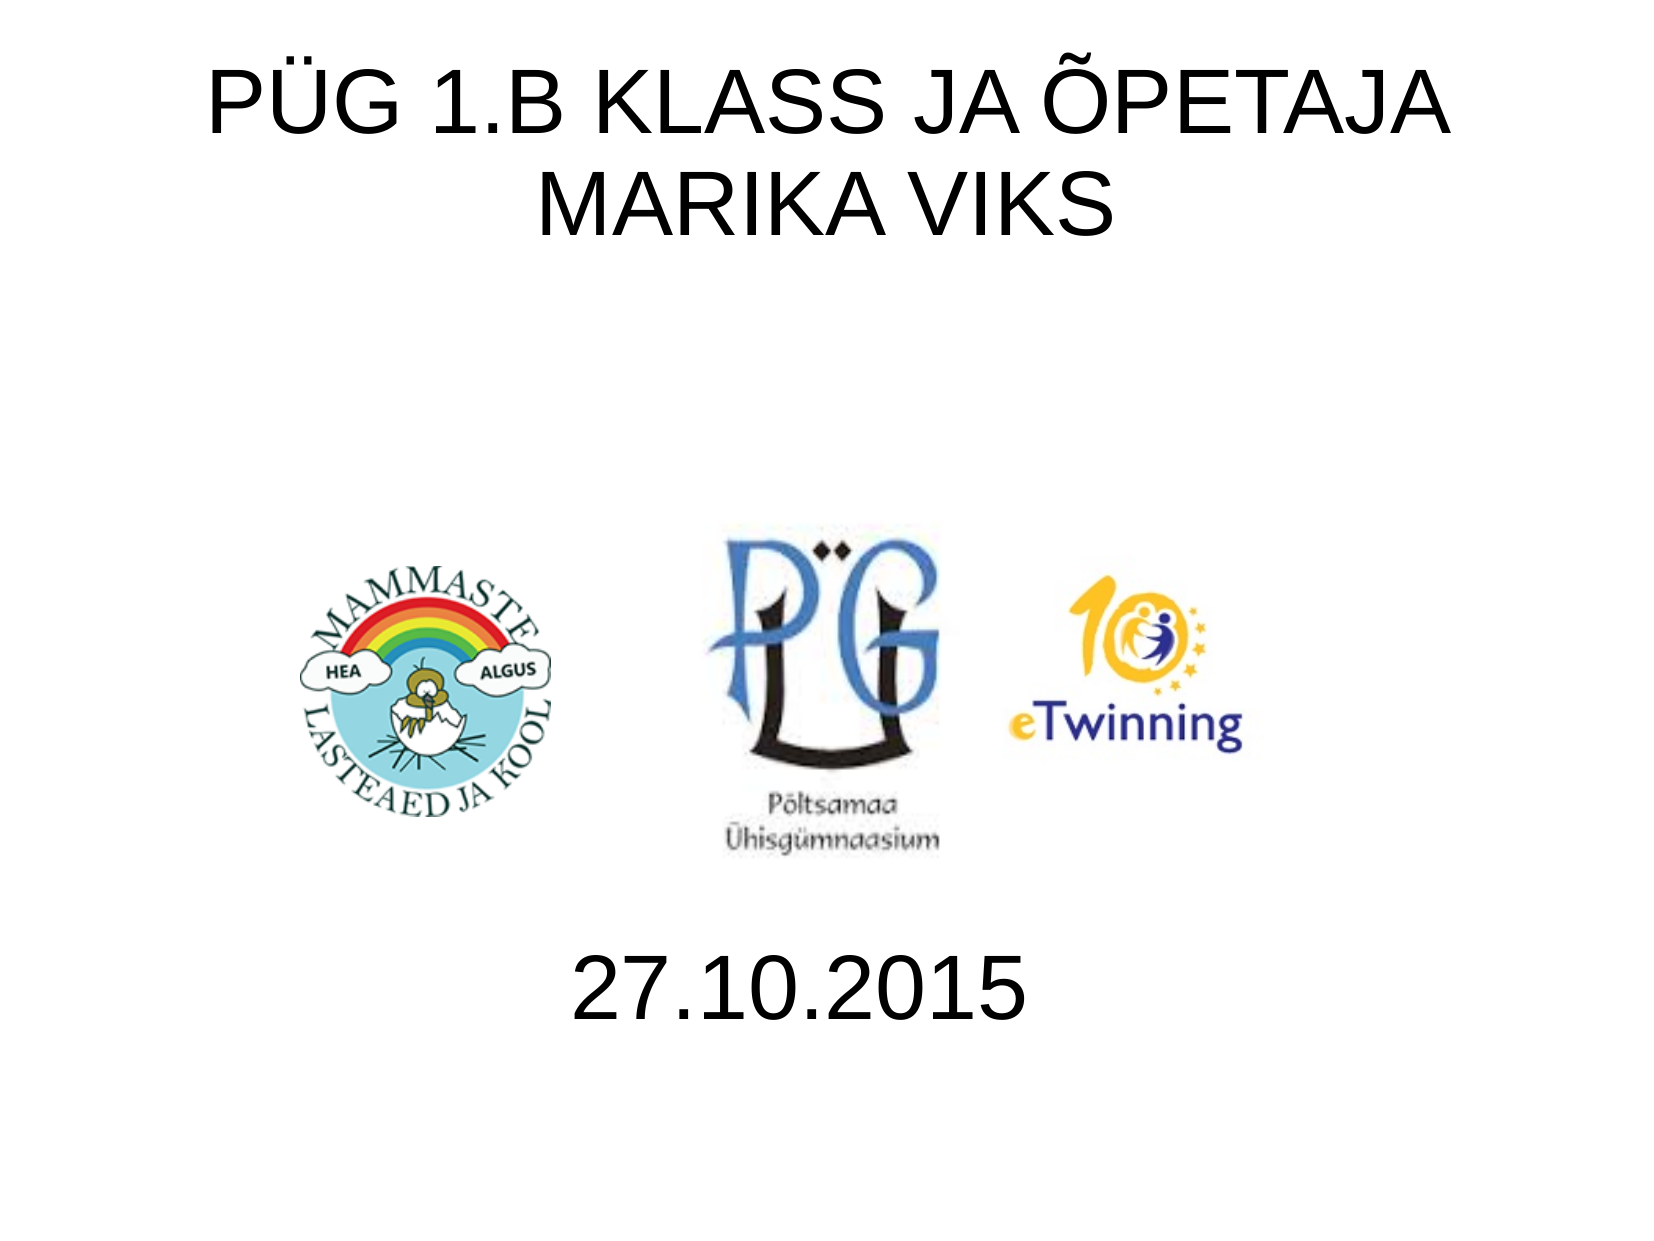

# PÜG 1.B KLASS JA ÕPETAJA MARIKA VIKS
27.10.2015